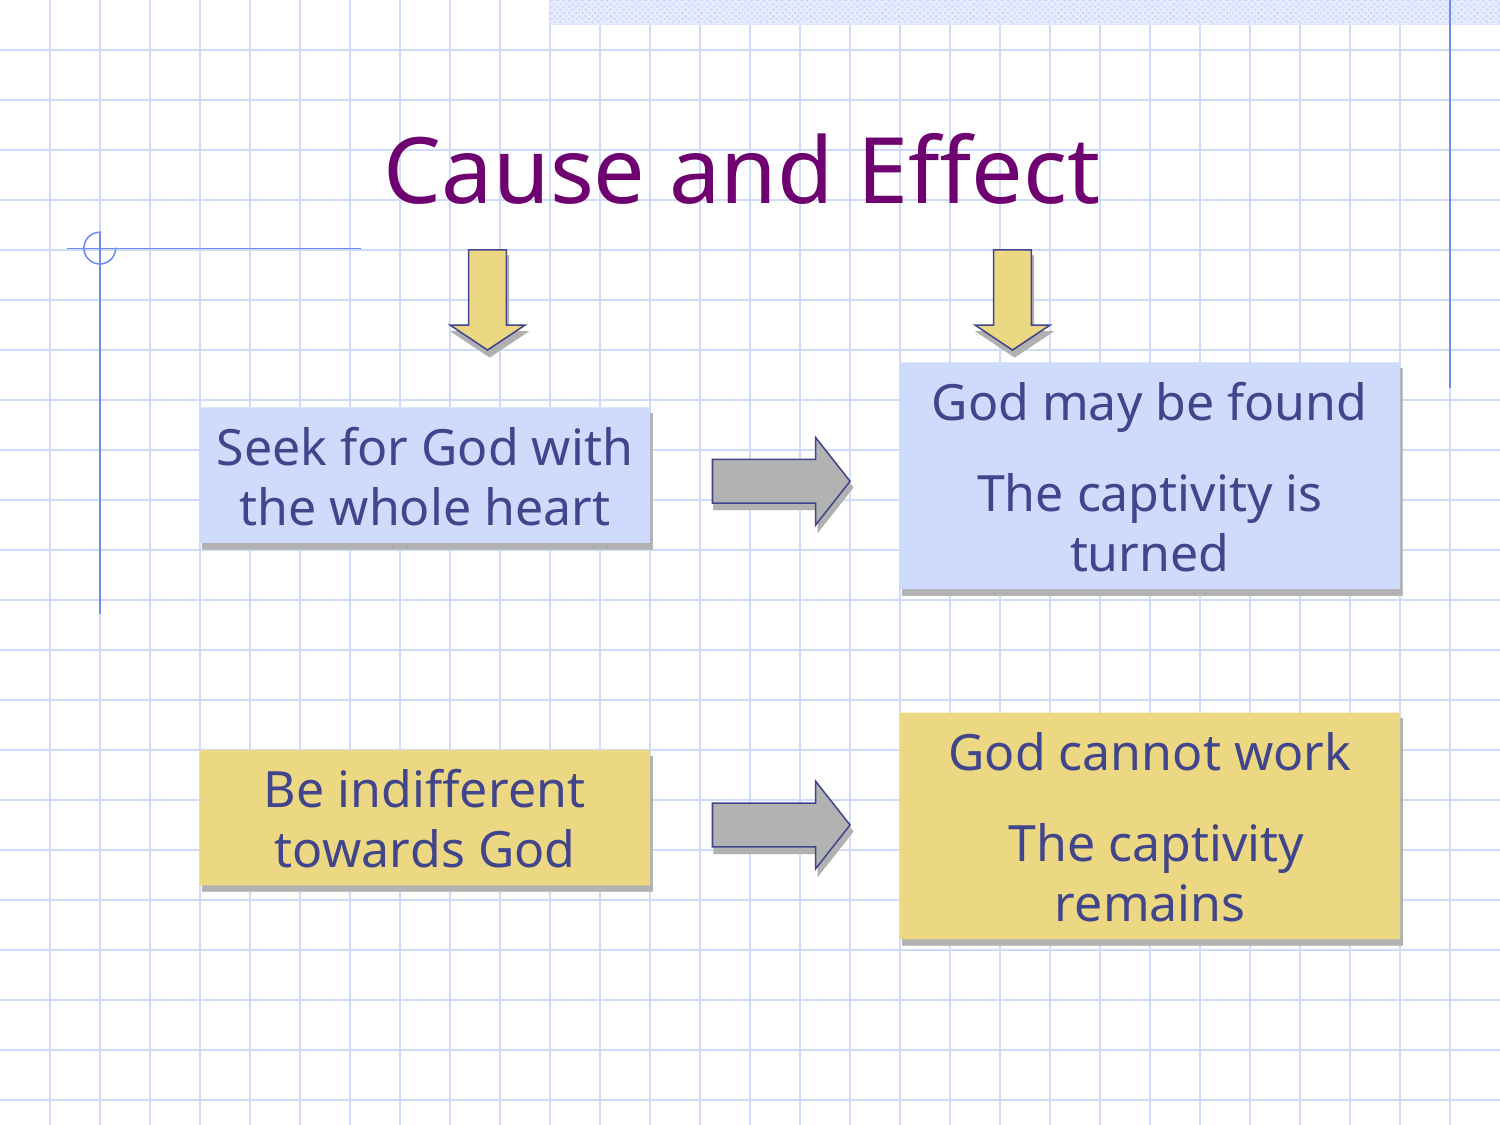

Cause and Effect
God may be found
The captivity is turned
Seek for God with the whole heart
God cannot work
 The captivity remains
Be indifferent towards God